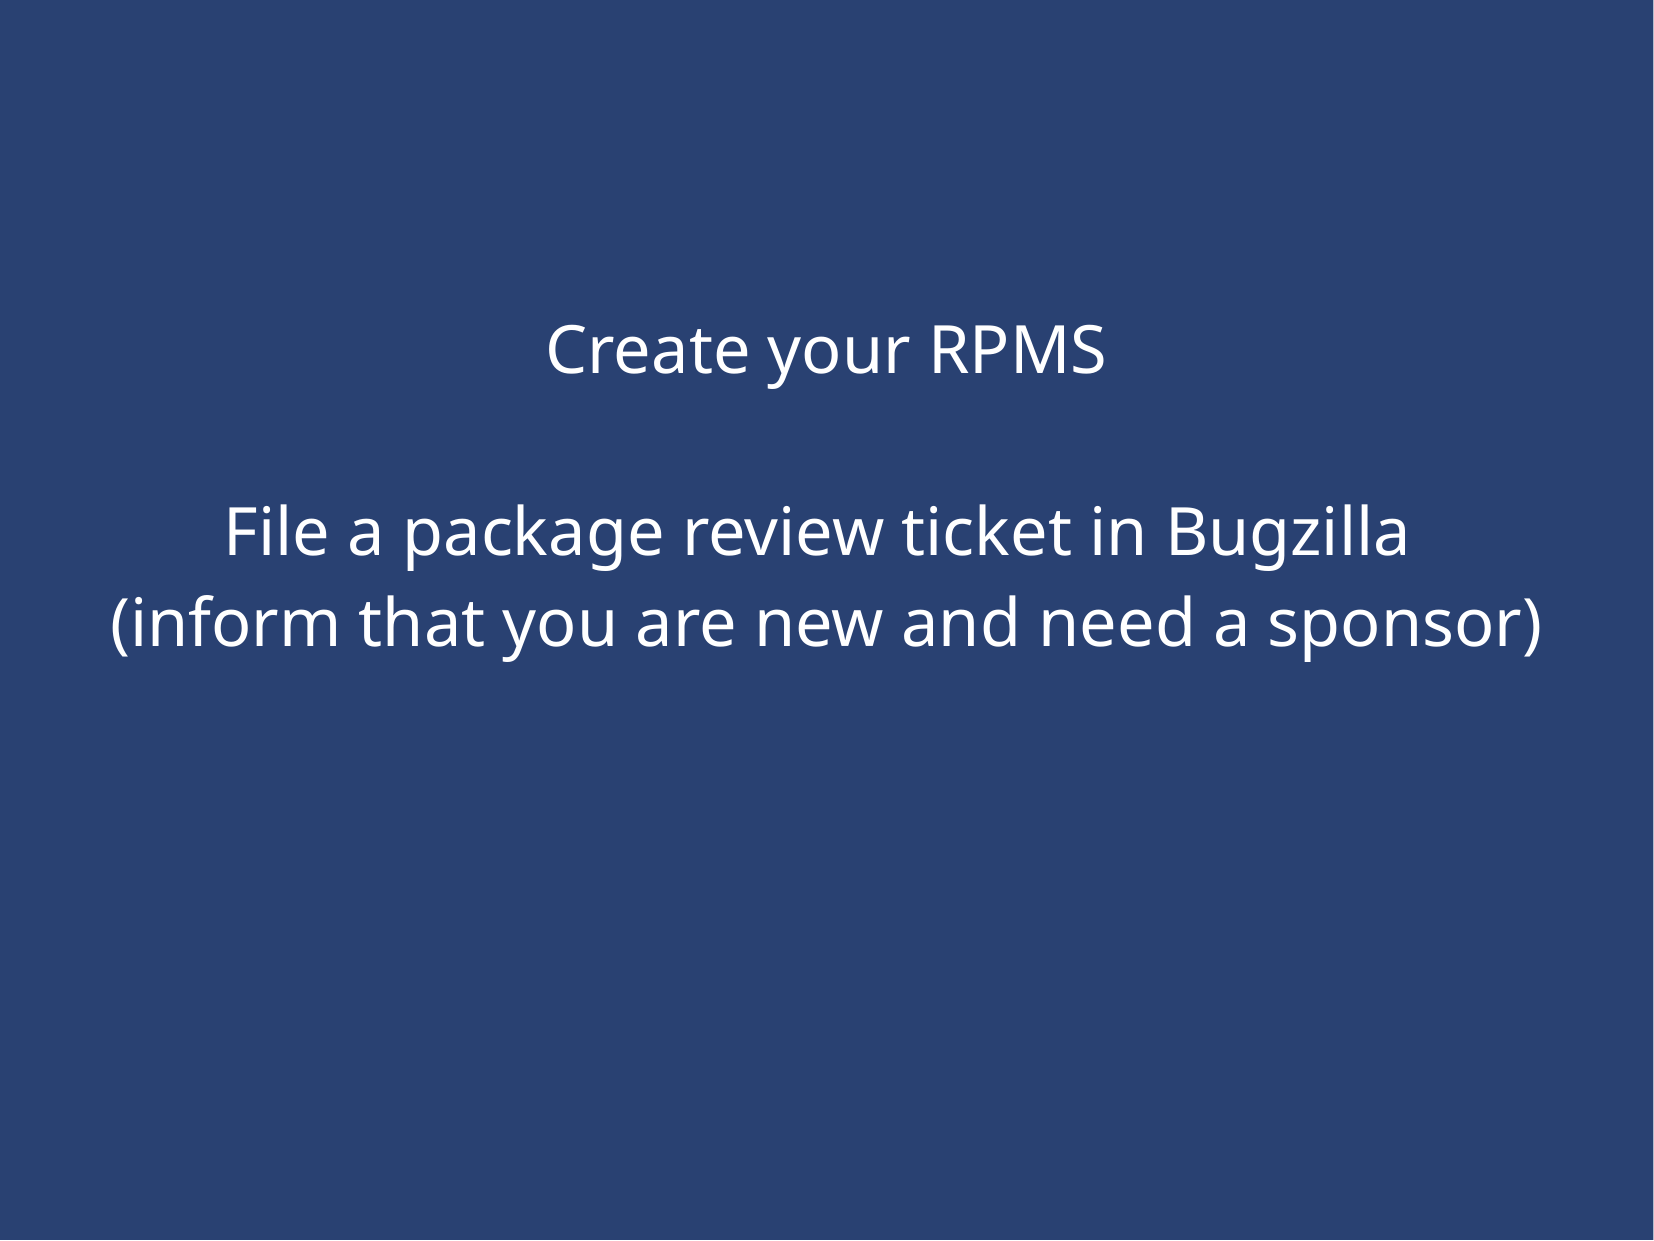

# Create your RPMS
File a package review ticket in Bugzilla
(inform that you are new and need a sponsor)